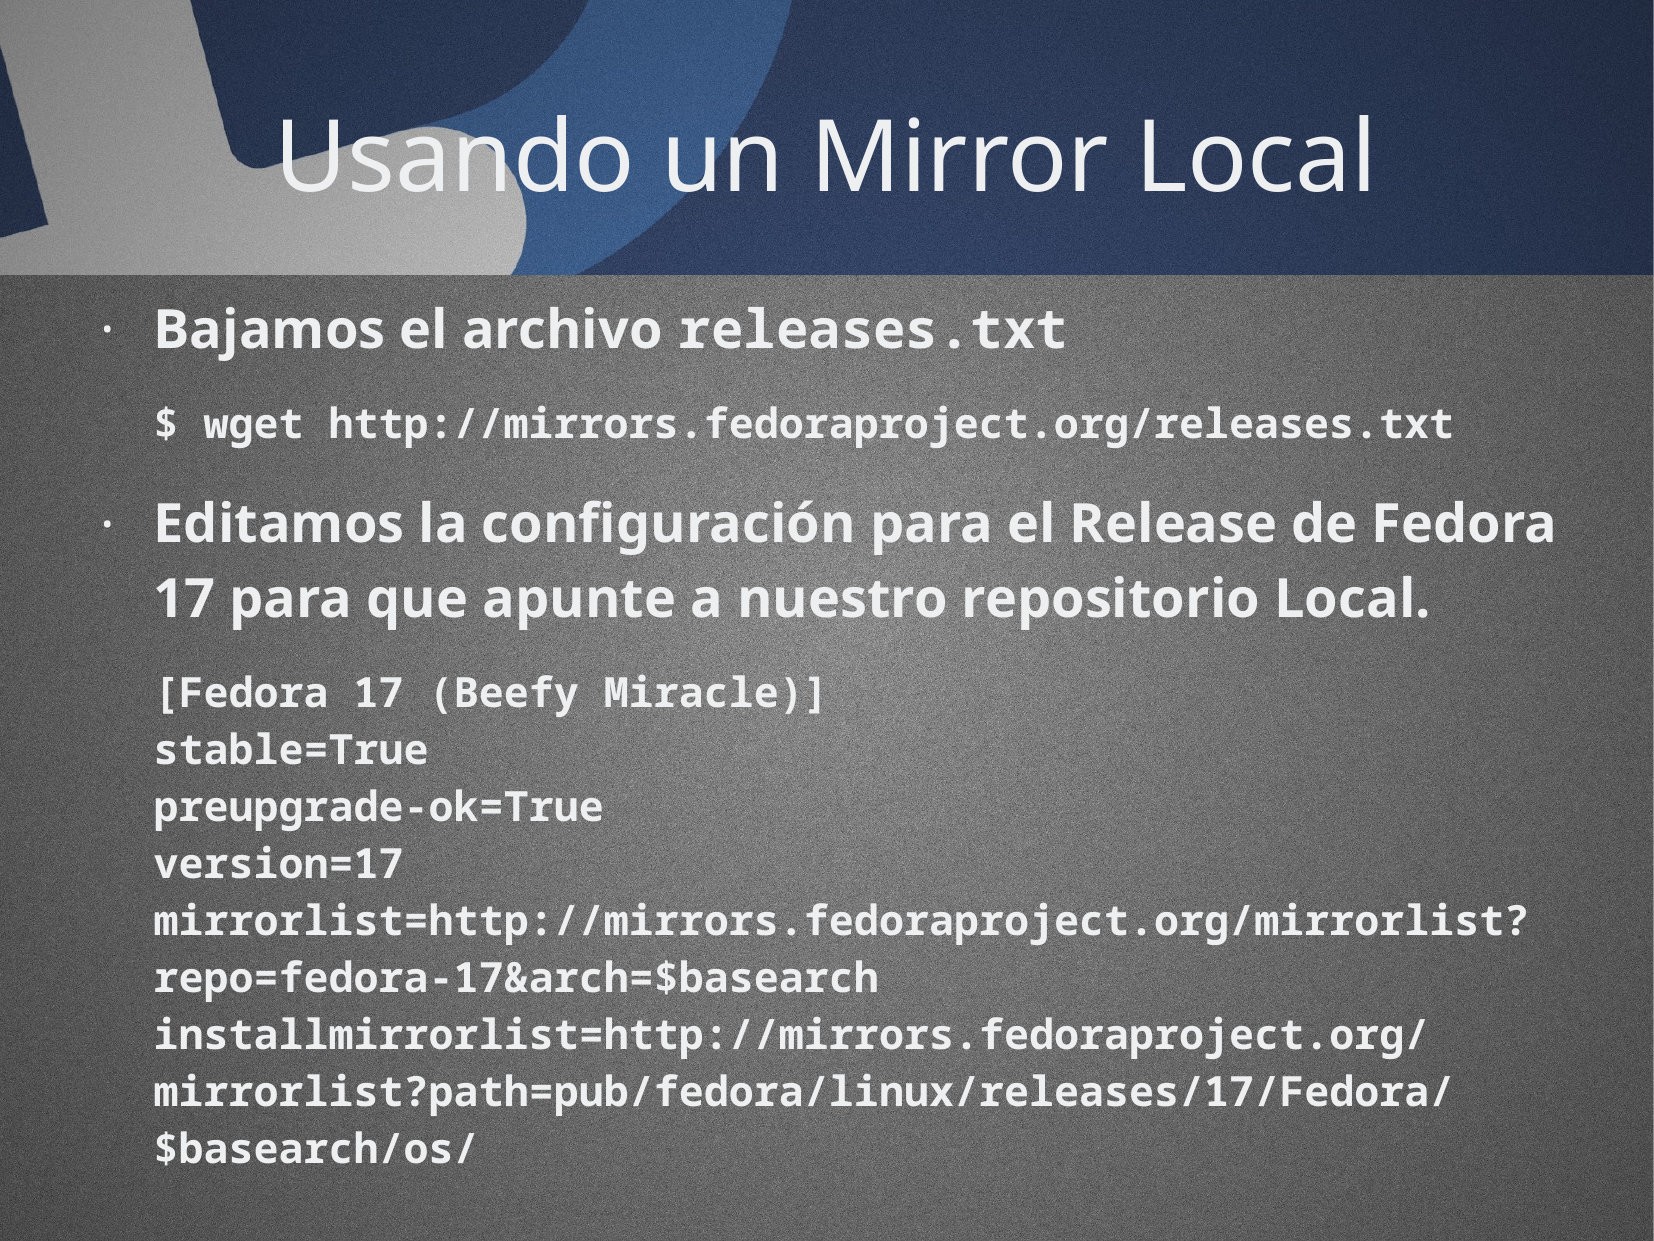

# Usando un Mirror Local
Bajamos el archivo	releases.txt
$ wget ﻿http://mirrors.fedoraproject.org/releases.txt
Editamos la configuración para el Release de Fedora 17 para que apunte a nuestro repositorio Local.
[Fedora 17 (Beefy Miracle)]
stable=True
preupgrade-ok=True
version=17
mirrorlist=http://mirrors.fedoraproject.org/mirrorlist?repo=fedora-17&arch=$basearch
installmirrorlist=http://mirrors.fedoraproject.org/mirrorlist?path=pub/fedora/linux/releases/17/Fedora/$basearch/os/